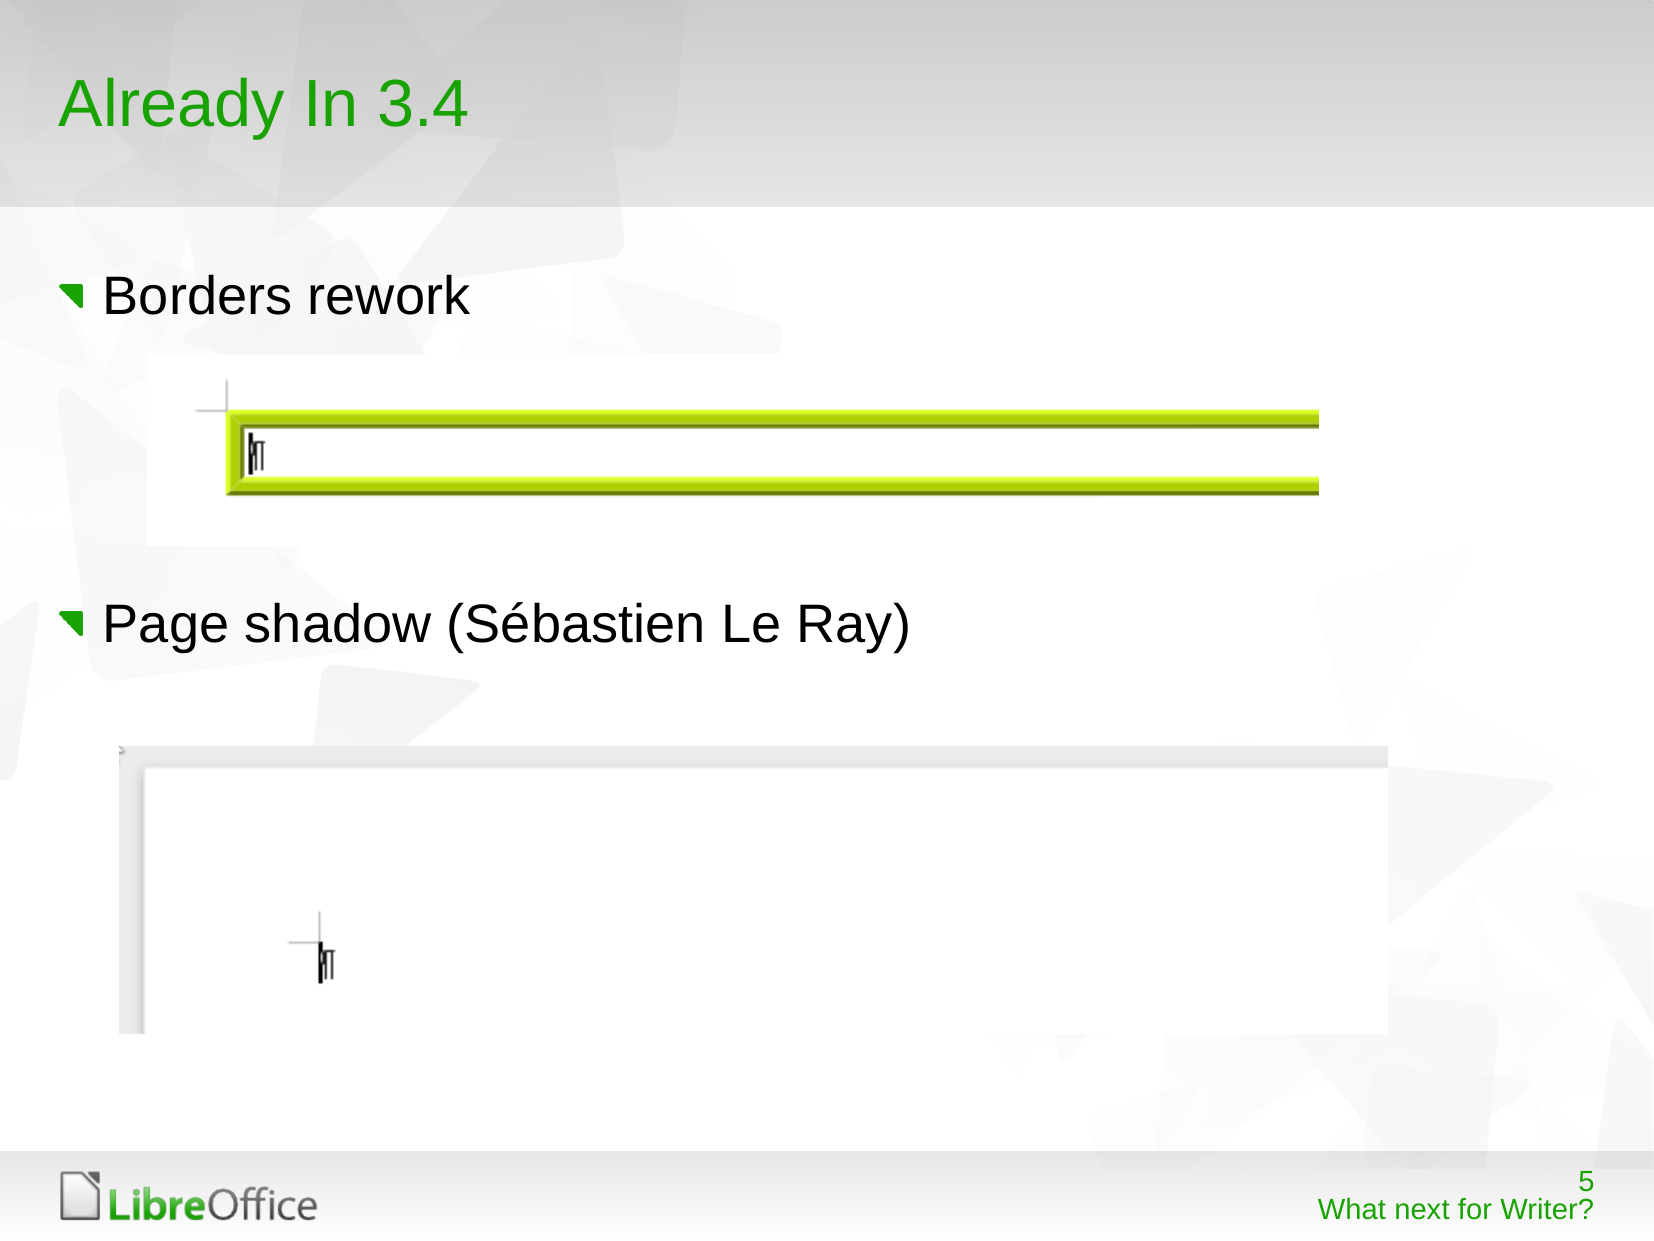

# Already In 3.4
Borders rework
Page shadow (Sébastien Le Ray)
5
What next for Writer?